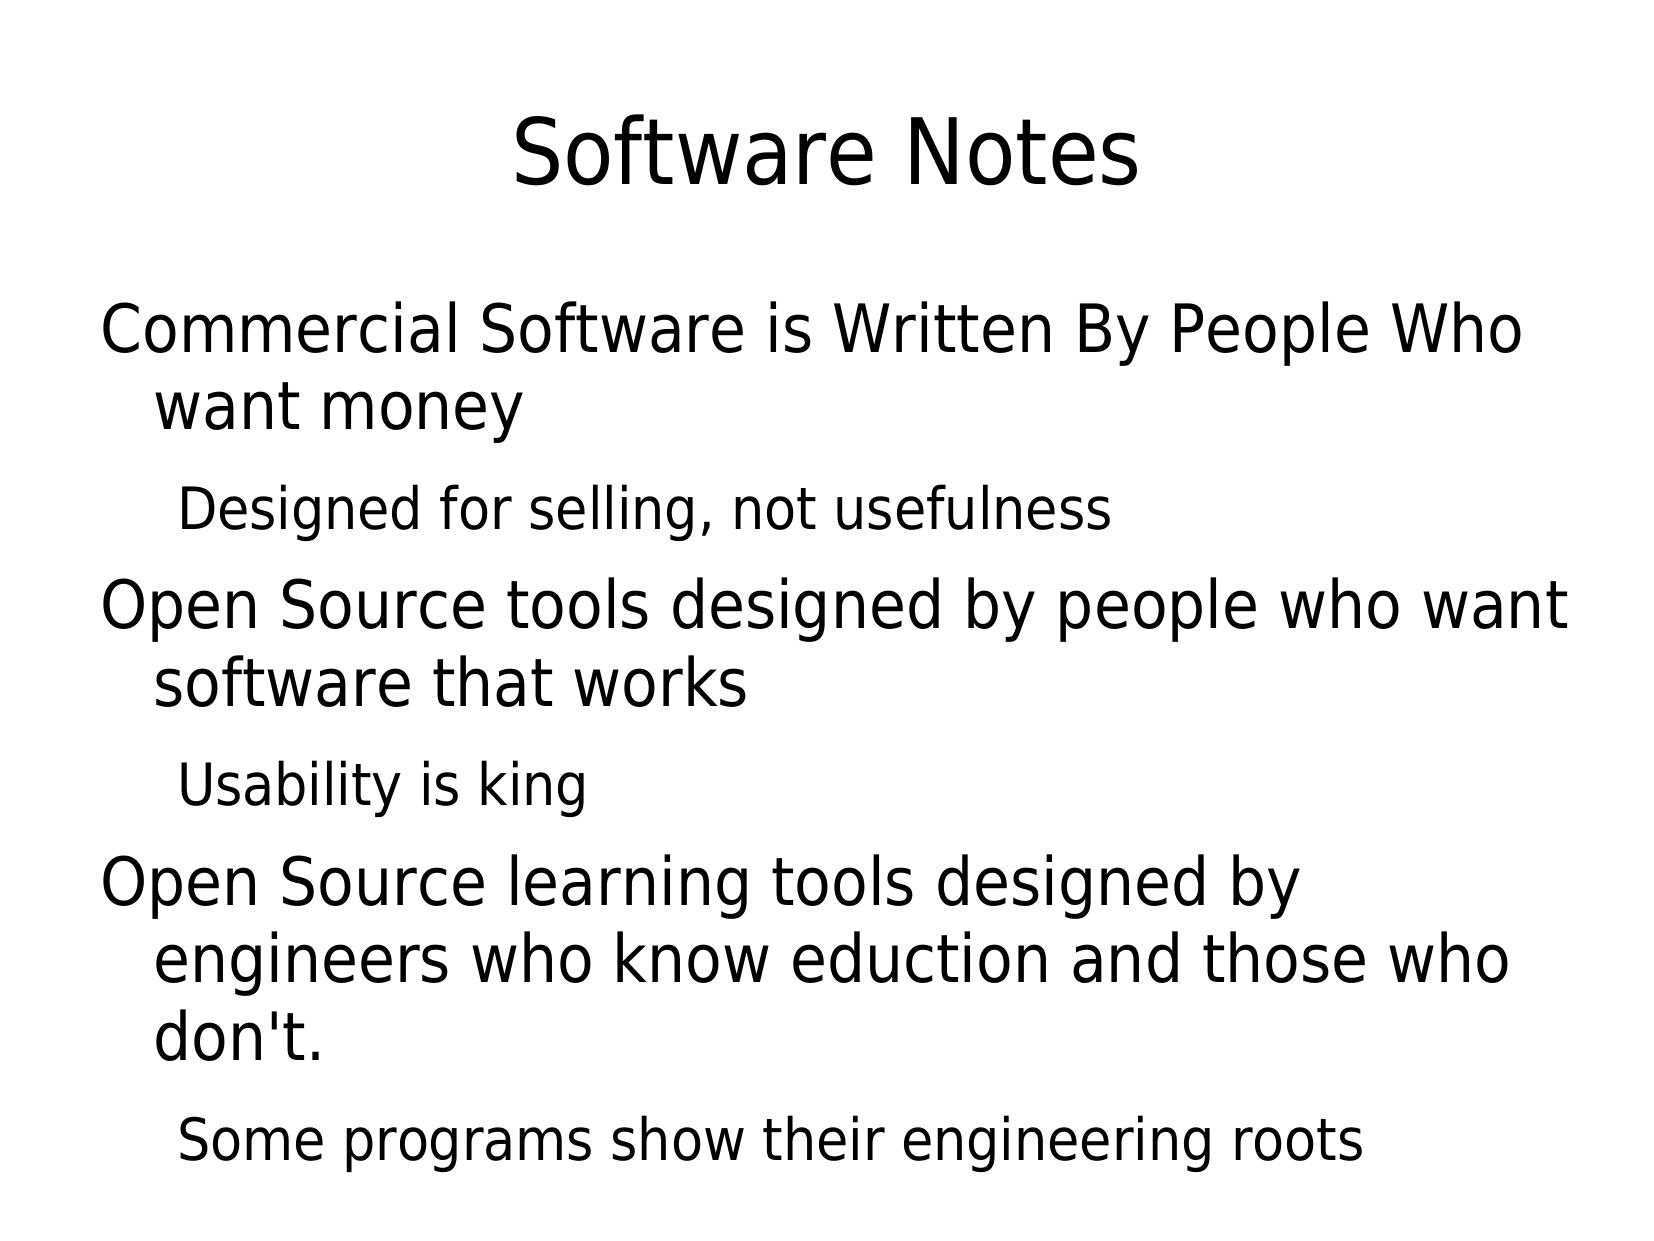

# Software Notes
Commercial Software is Written By People Who want money
Designed for selling, not usefulness
Open Source tools designed by people who want software that works
Usability is king
Open Source learning tools designed by engineers who know eduction and those who don't.
Some programs show their engineering roots